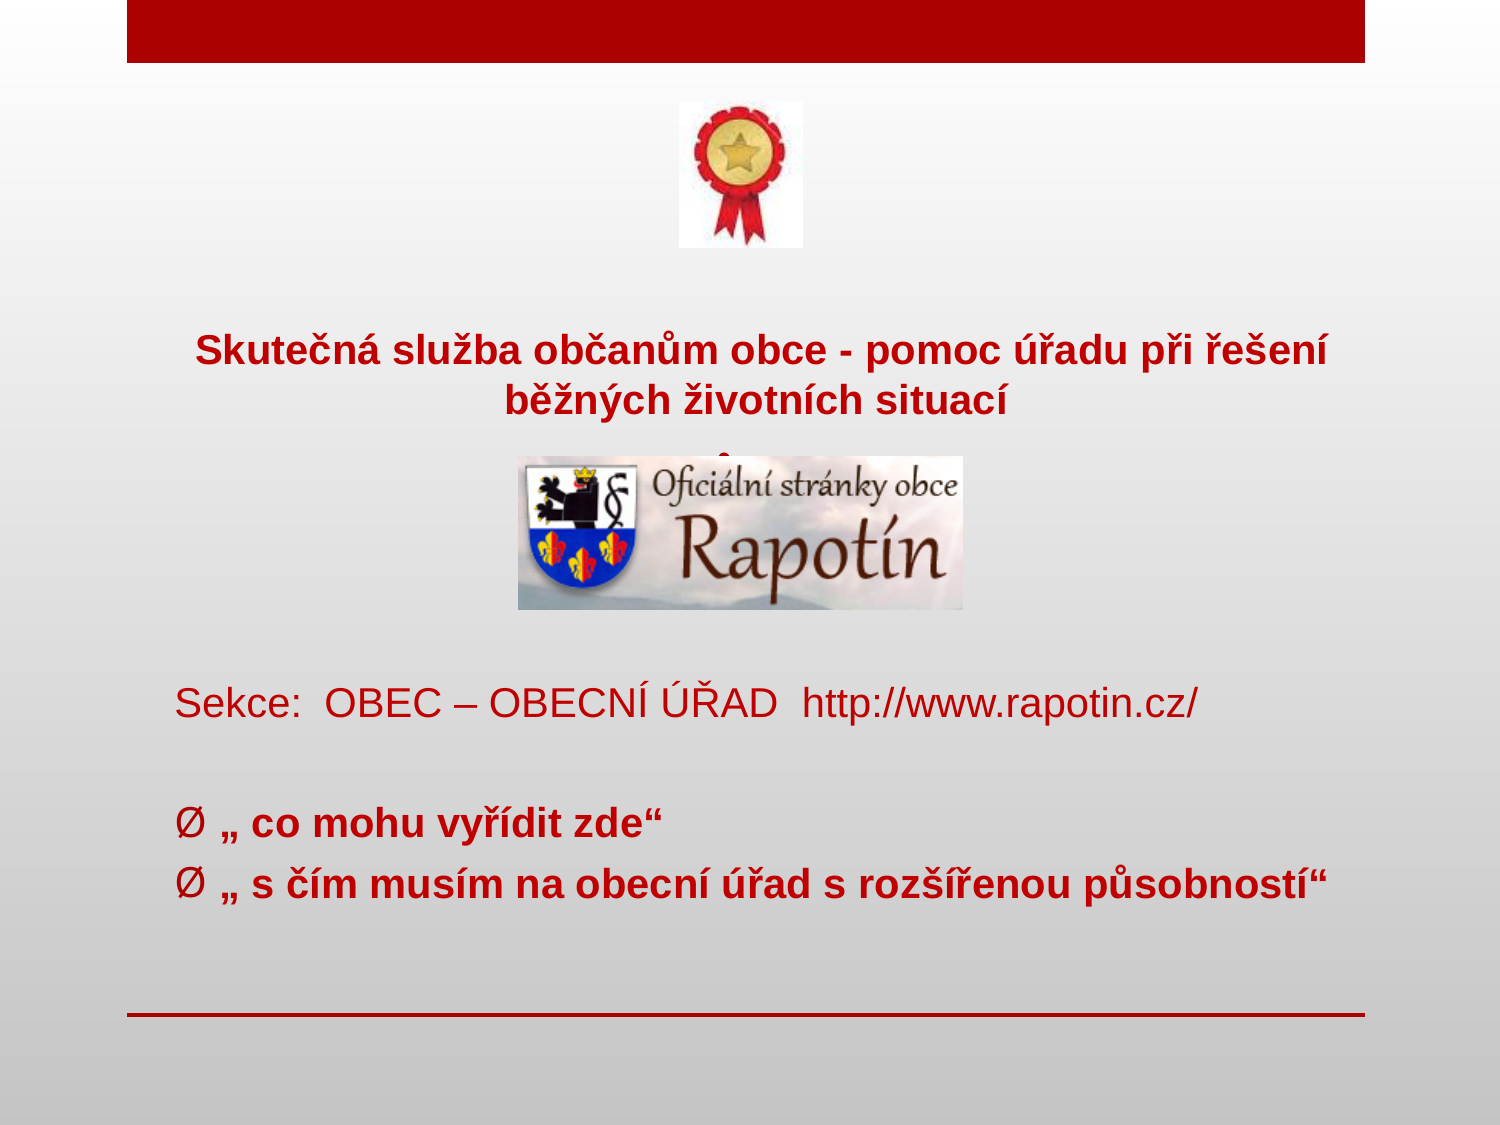

Skutečná služba občanům obce - pomoc úřadu při řešení běžných životních situací
Sekce:	OBEC – OBECNÍ ÚŘAD http://www.rapotin.cz/
„ co mohu vyřídit zde“
„ s čím musím na obecní úřad s rozšířenou působností“
#